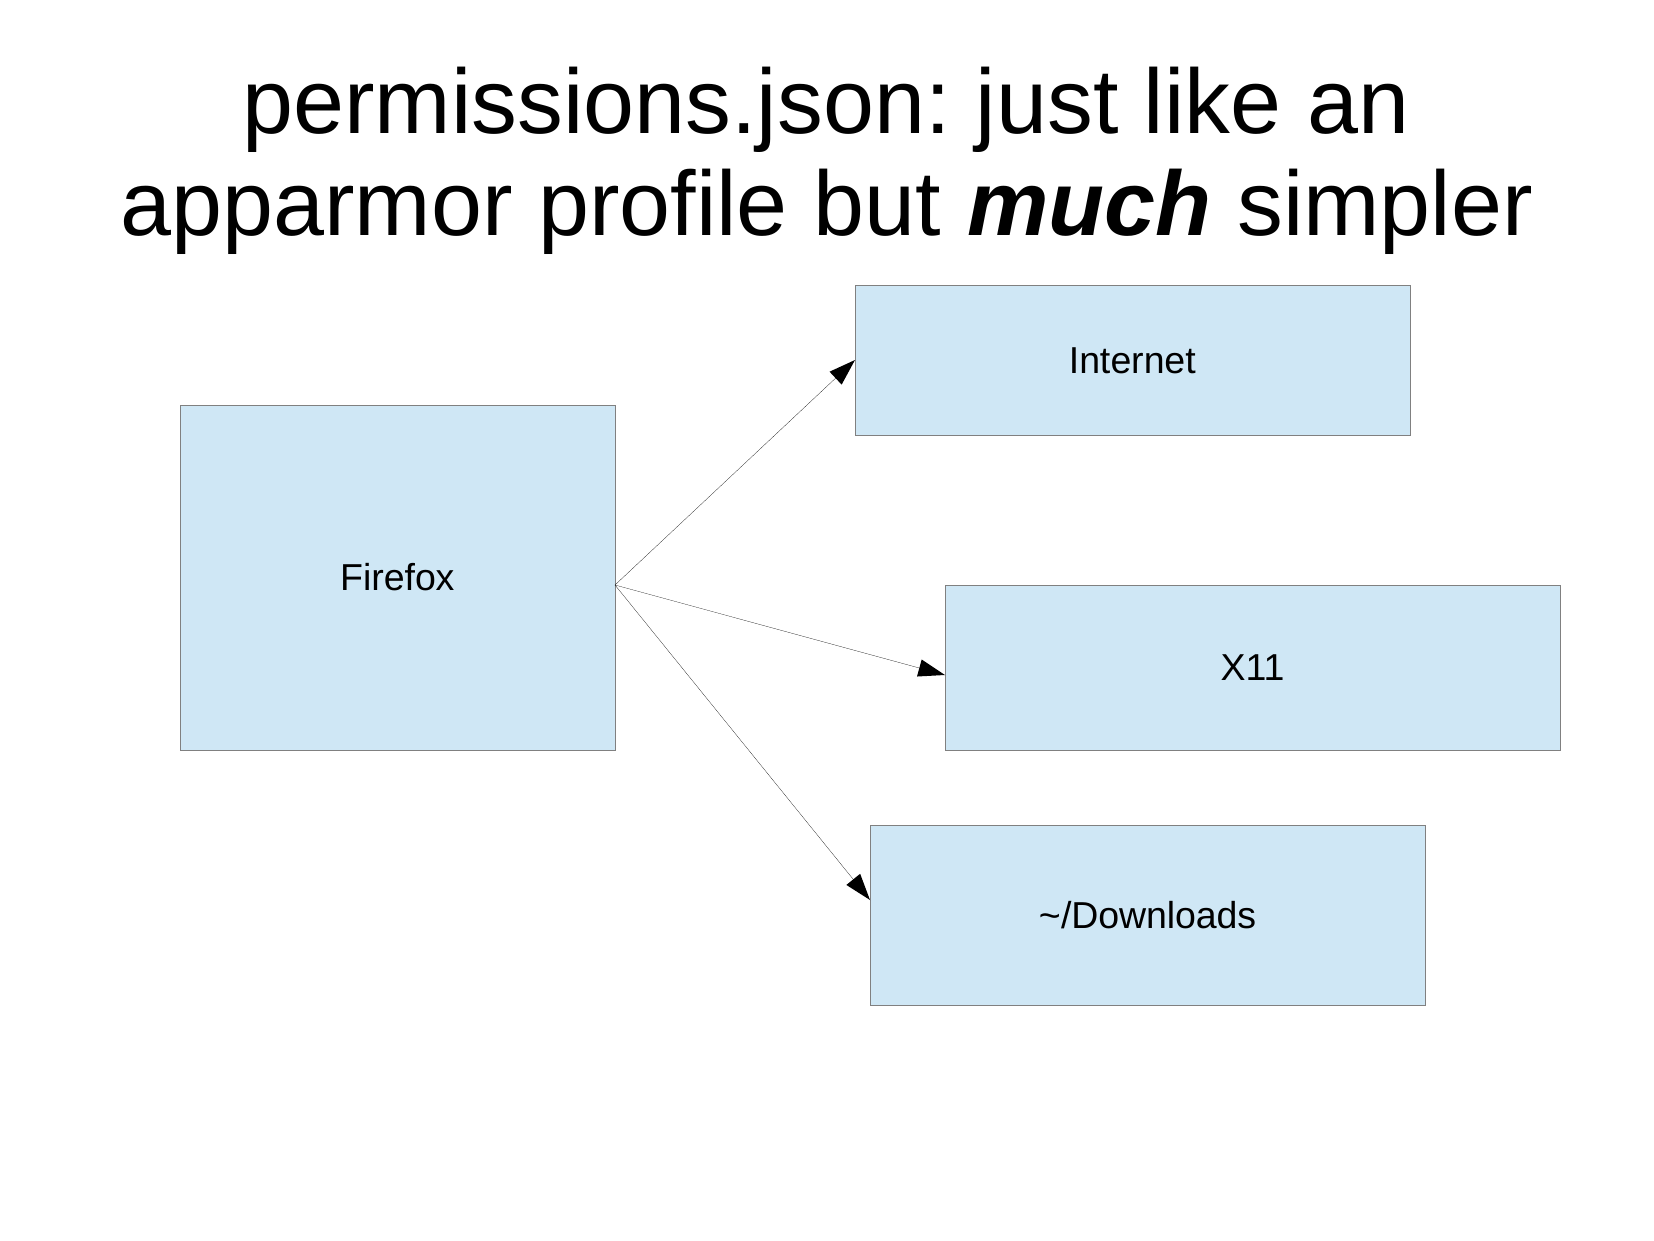

# permissions.json: just like an apparmor profile but much simpler
Internet
Firefox
X11
~/Downloads